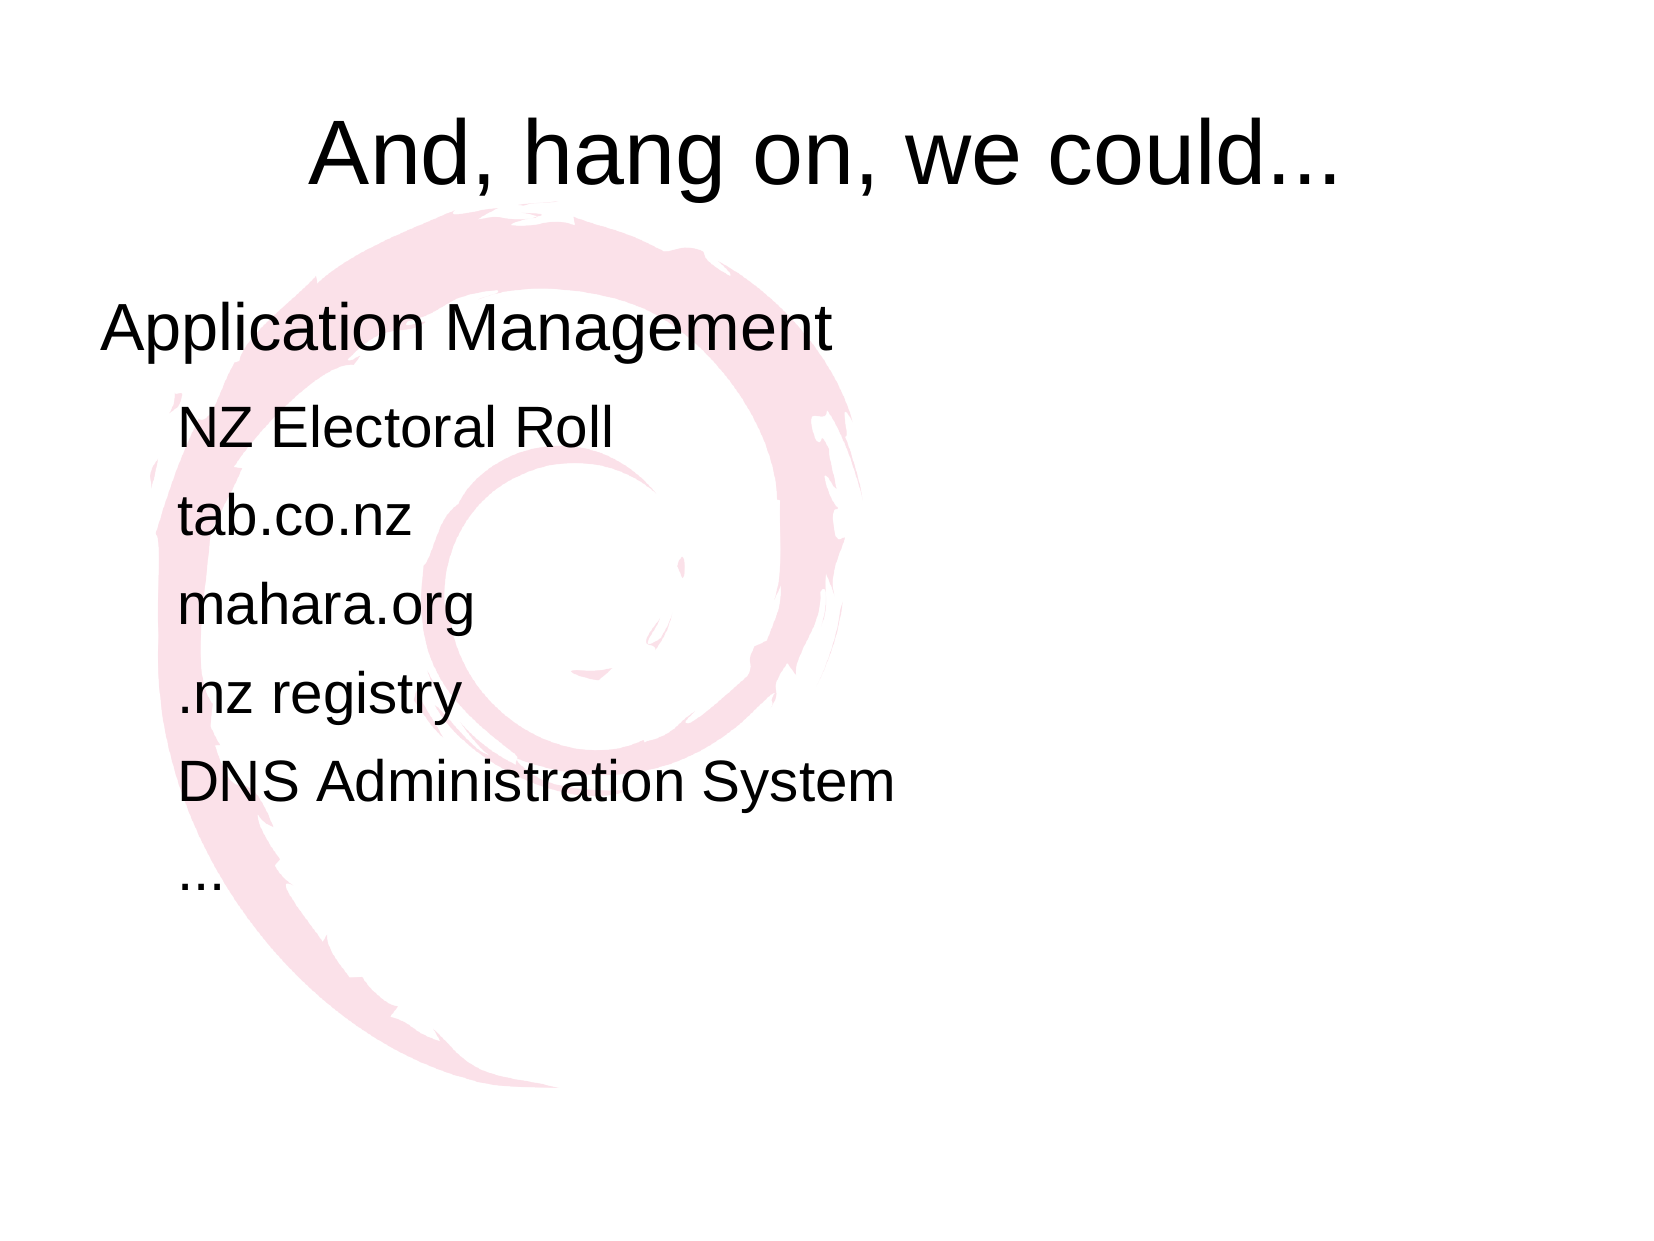

# And, hang on, we could...
Application Management
NZ Electoral Roll
tab.co.nz
mahara.org
.nz registry
DNS Administration System
...